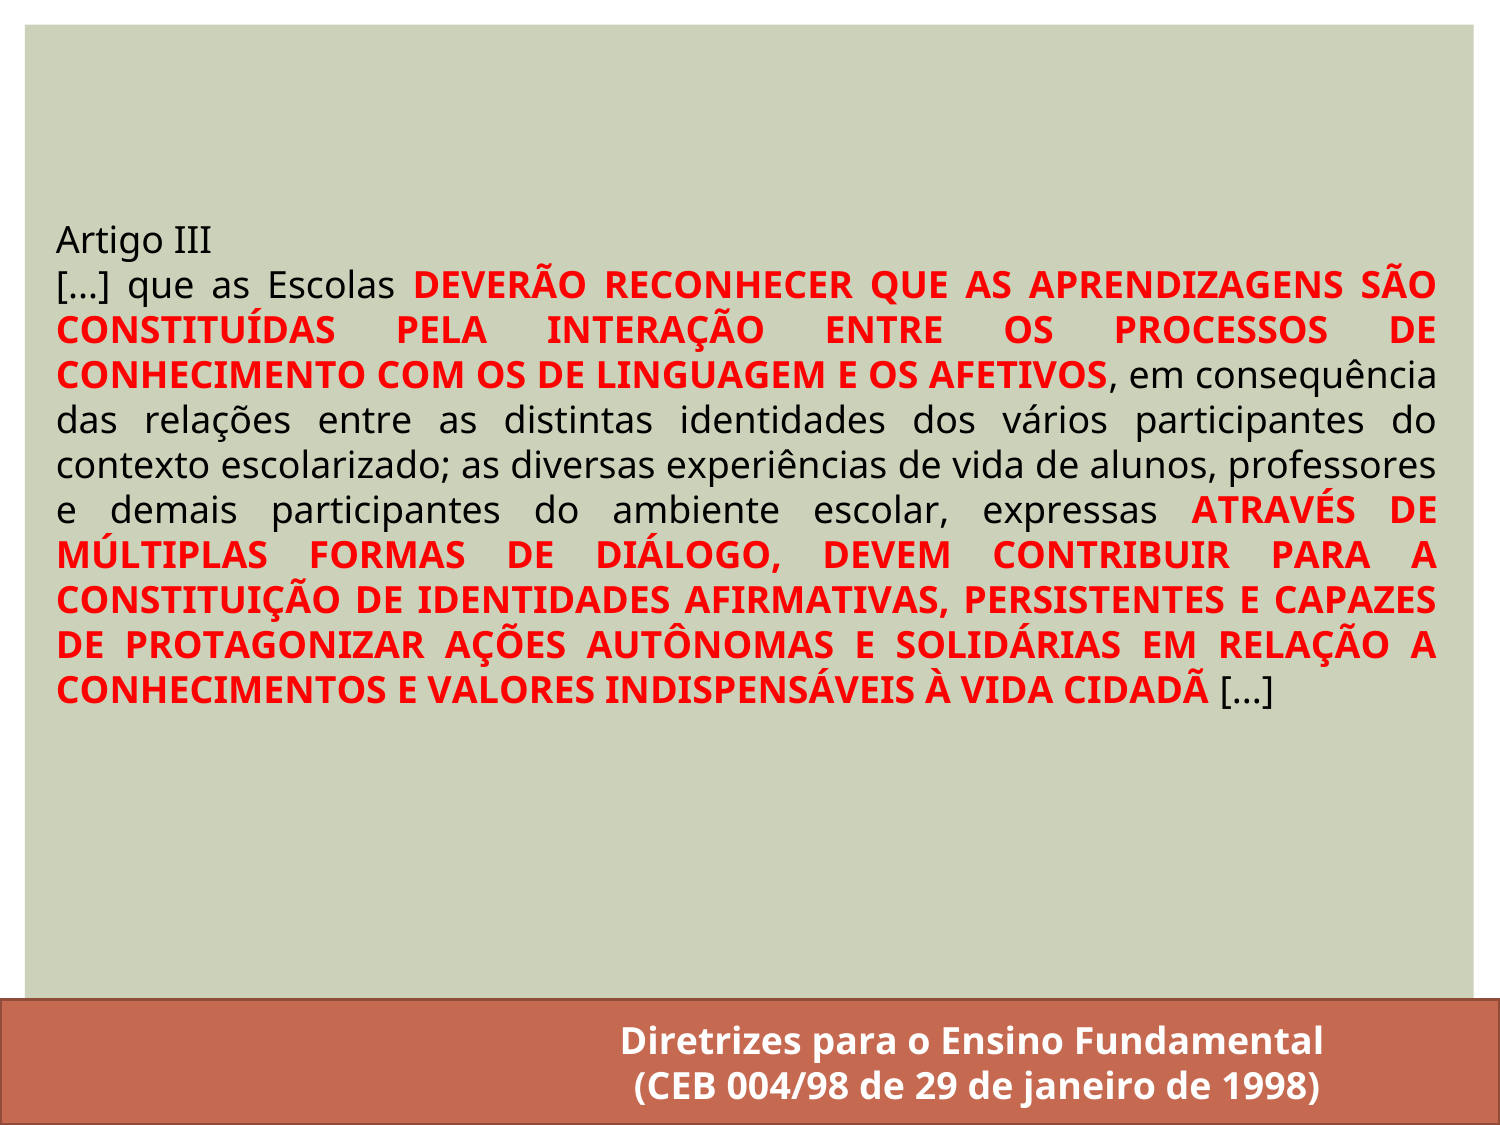

Artigo III
[...] que as Escolas DEVERÃO RECONHECER QUE AS APRENDIZAGENS SÃO CONSTITUÍDAS PELA INTERAÇÃO ENTRE OS PROCESSOS DE CONHECIMENTO COM OS DE LINGUAGEM E OS AFETIVOS, em consequência das relações entre as distintas identidades dos vários participantes do contexto escolarizado; as diversas experiências de vida de alunos, professores e demais participantes do ambiente escolar, expressas ATRAVÉS DE MÚLTIPLAS FORMAS DE DIÁLOGO, DEVEM CONTRIBUIR PARA A CONSTITUIÇÃO DE IDENTIDADES AFIRMATIVAS, PERSISTENTES E CAPAZES DE PROTAGONIZAR AÇÕES AUTÔNOMAS E SOLIDÁRIAS EM RELAÇÃO A CONHECIMENTOS E VALORES INDISPENSÁVEIS À VIDA CIDADÃ [...]
Diretrizes para o Ensino Fundamental
(CEB 004/98 de 29 de janeiro de 1998)